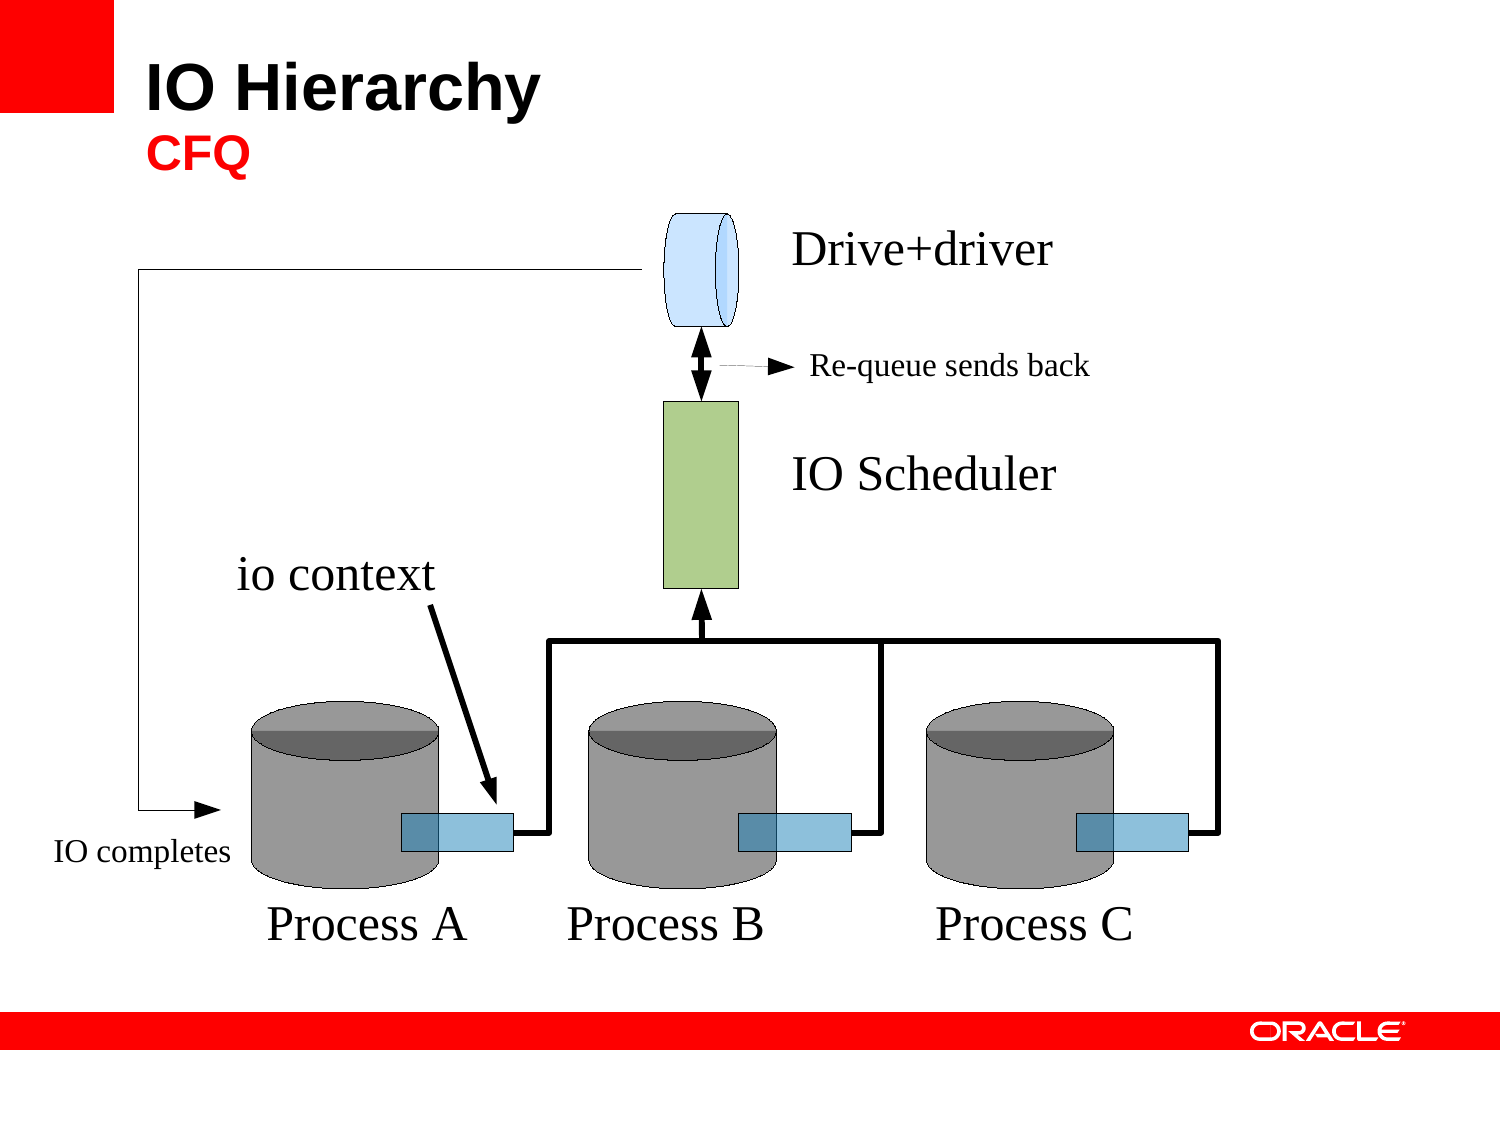

# IO Hierarchy CFQ
Drive+driver
IO completes
Re-queue sends back
IO Scheduler
io context
Process A
Process B
Process C